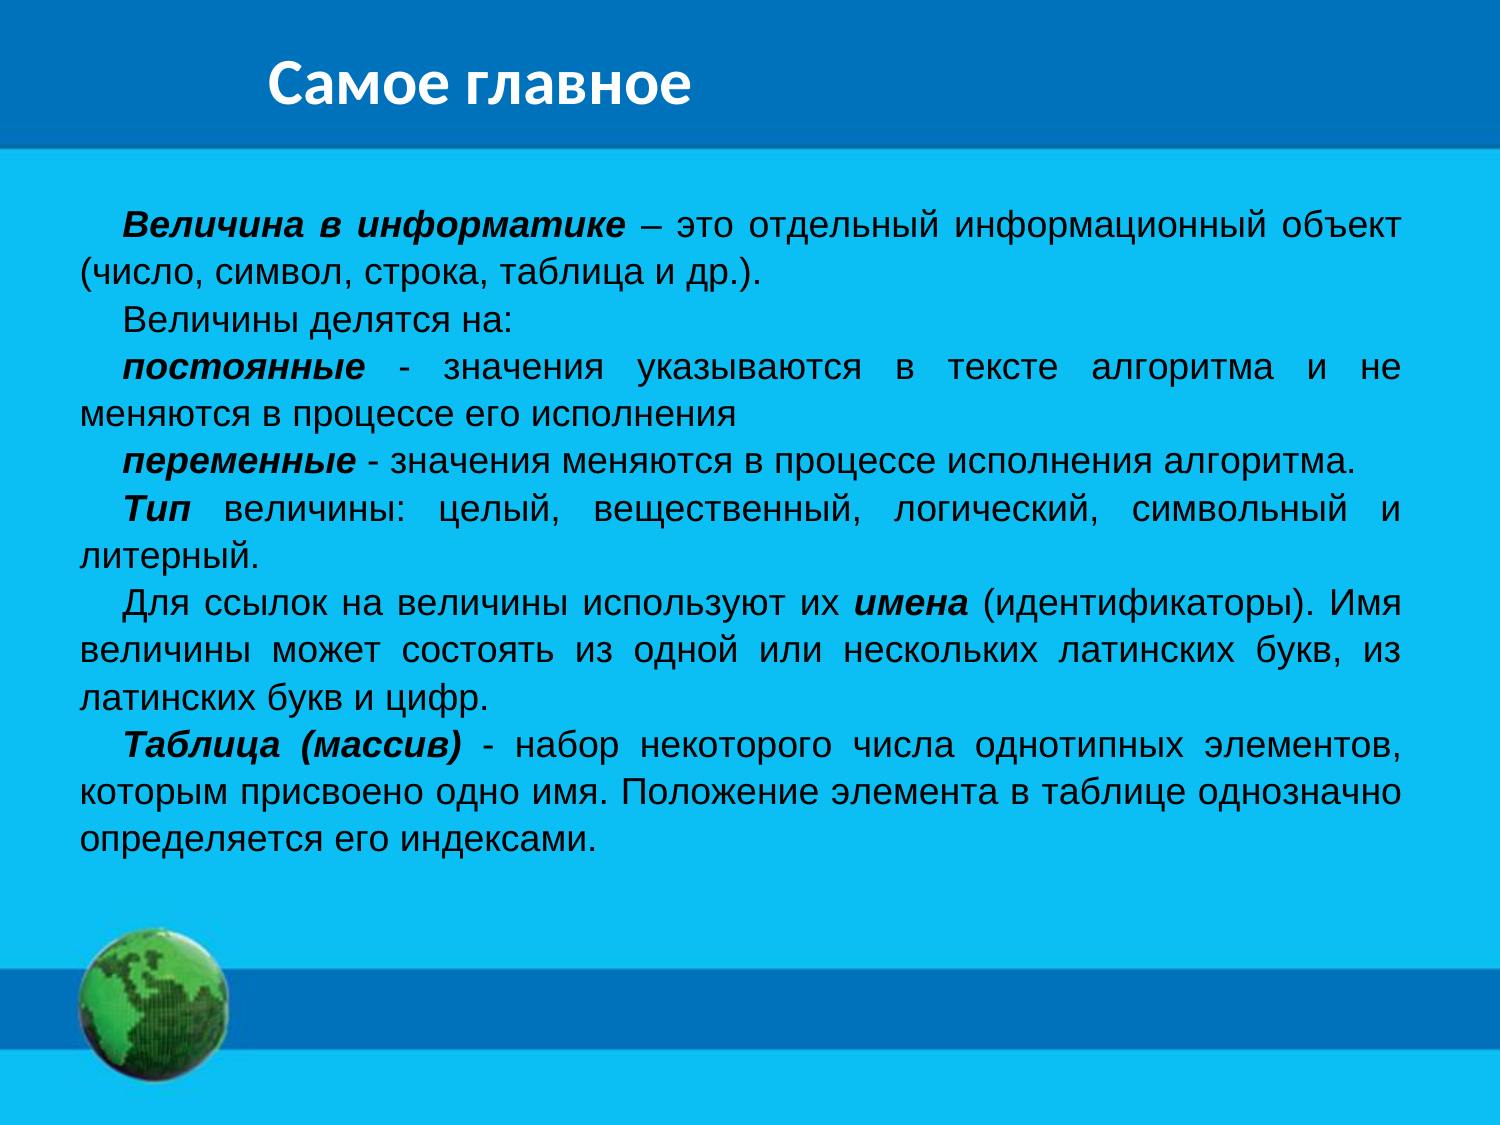

Самое главное
Величина в информатике – это отдельный информационный объект (число, символ, строка, таблица и др.).
Величины делятся на:
постоянные - значения указываются в тексте алгоритма и не меняются в процессе его исполнения
переменные - значения меняются в процессе исполнения алгоритма.
Тип величины: целый, вещественный, логический, символьный и литерный.
Для ссылок на величины используют их имена (идентификаторы). Имя величины может состоять из одной или нескольких латинских букв, из латинских букв и цифр.
Таблица (массив) - набор некоторого числа однотипных элементов, которым присвоено одно имя. Положение элемента в таблице однозначно определяется его индексами.